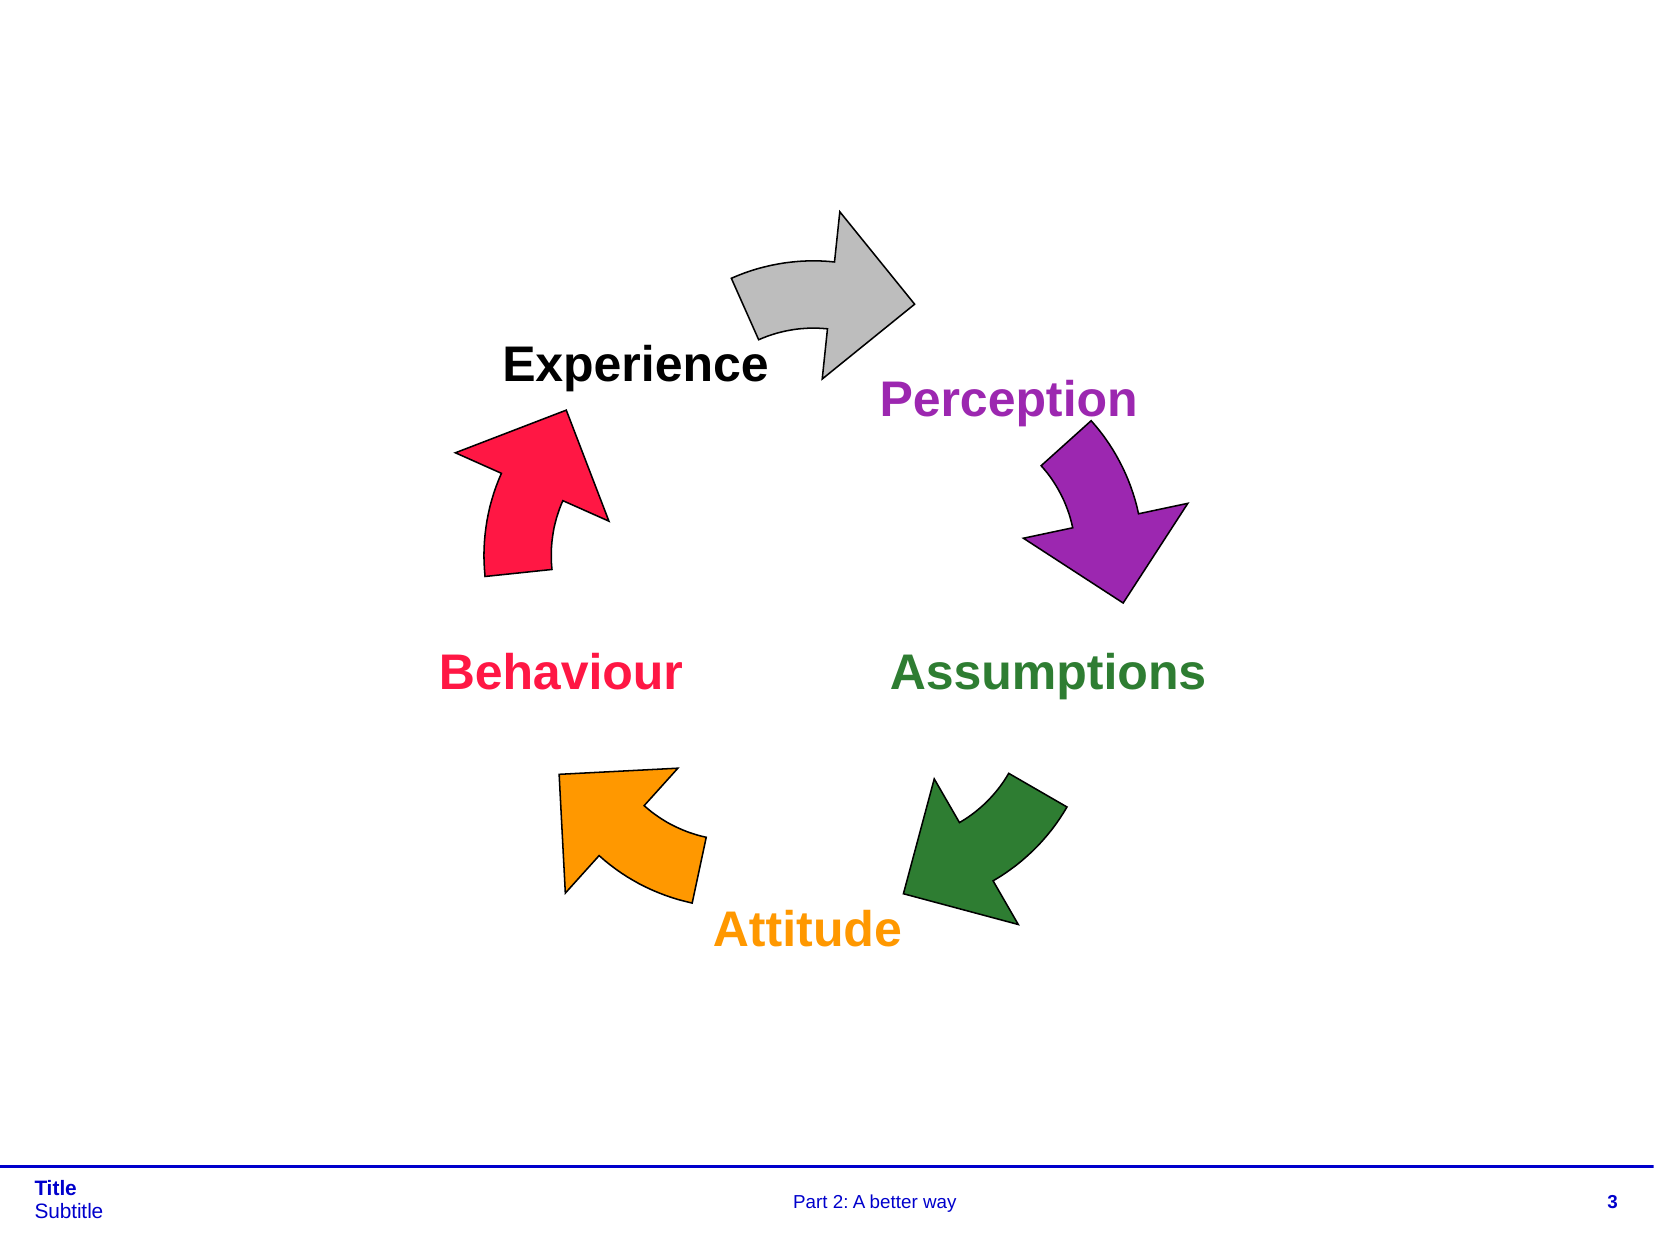

#
Experience
Perception
Behaviour
Assumptions
Attitude
Part 2: A better way
3